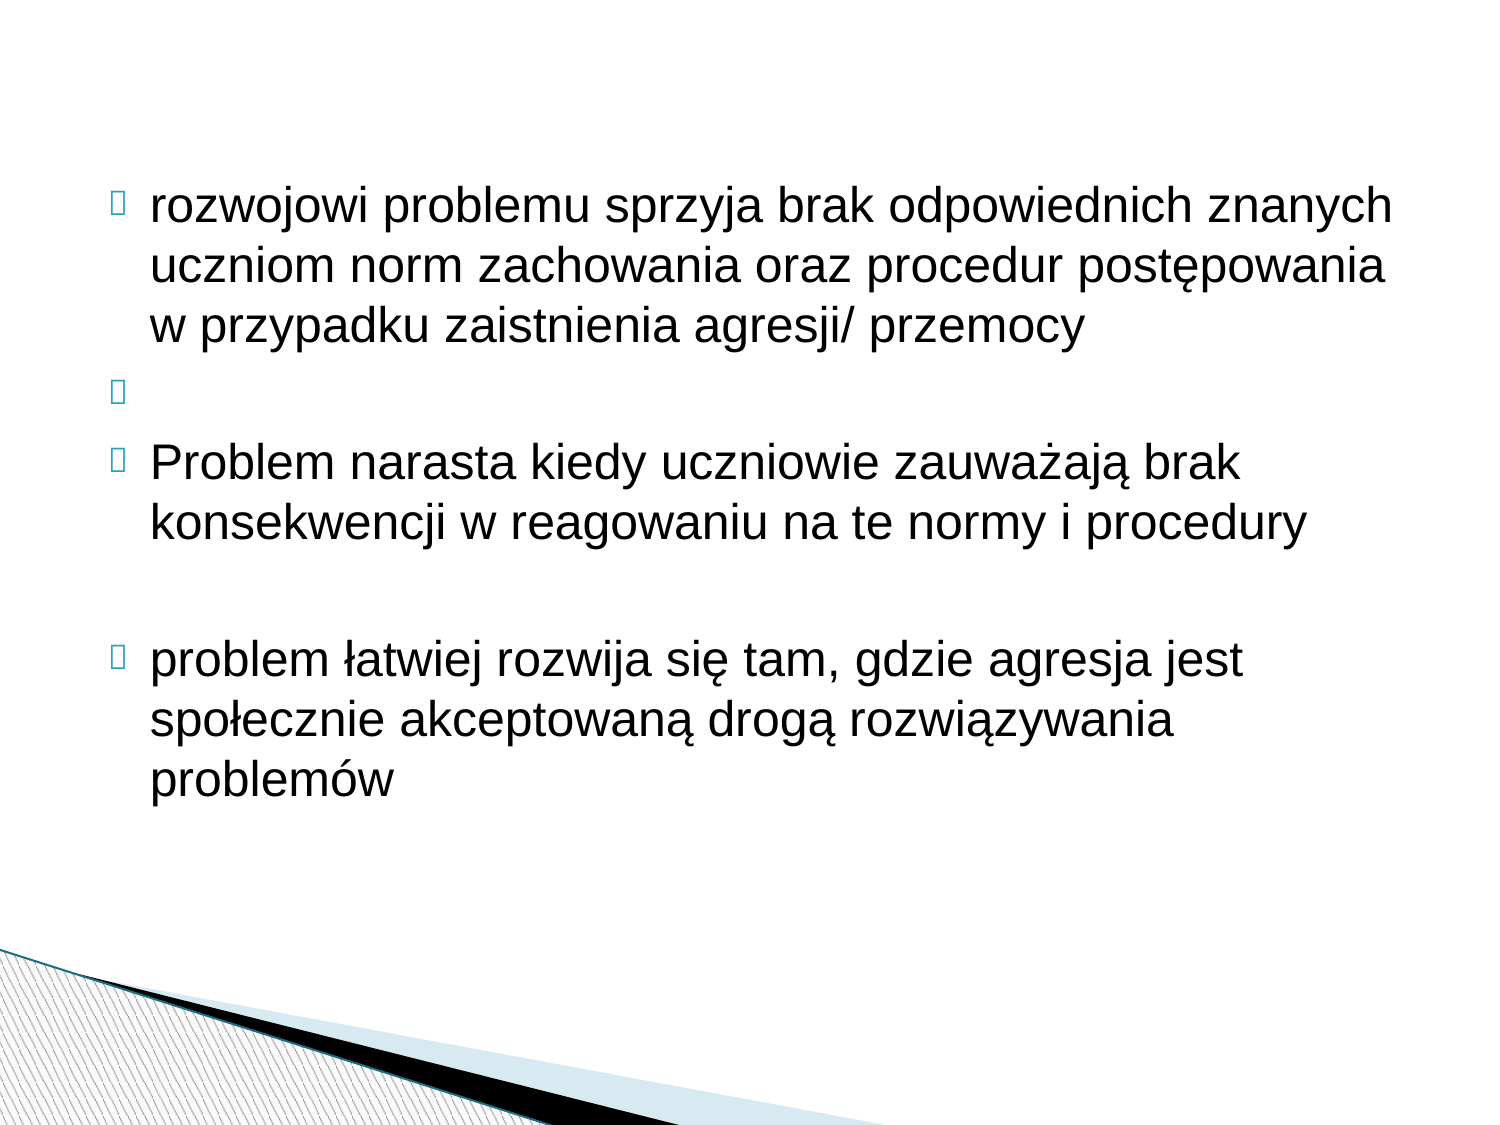

# rozwojowi problemu sprzyja brak odpowiednich znanych uczniom norm zachowania oraz procedur postępowania w przypadku zaistnienia agresji/ przemocy
Problem narasta kiedy uczniowie zauważają brak konsekwencji w reagowaniu na te normy i procedury
problem łatwiej rozwija się tam, gdzie agresja jest społecznie akceptowaną drogą rozwiązywania problemów